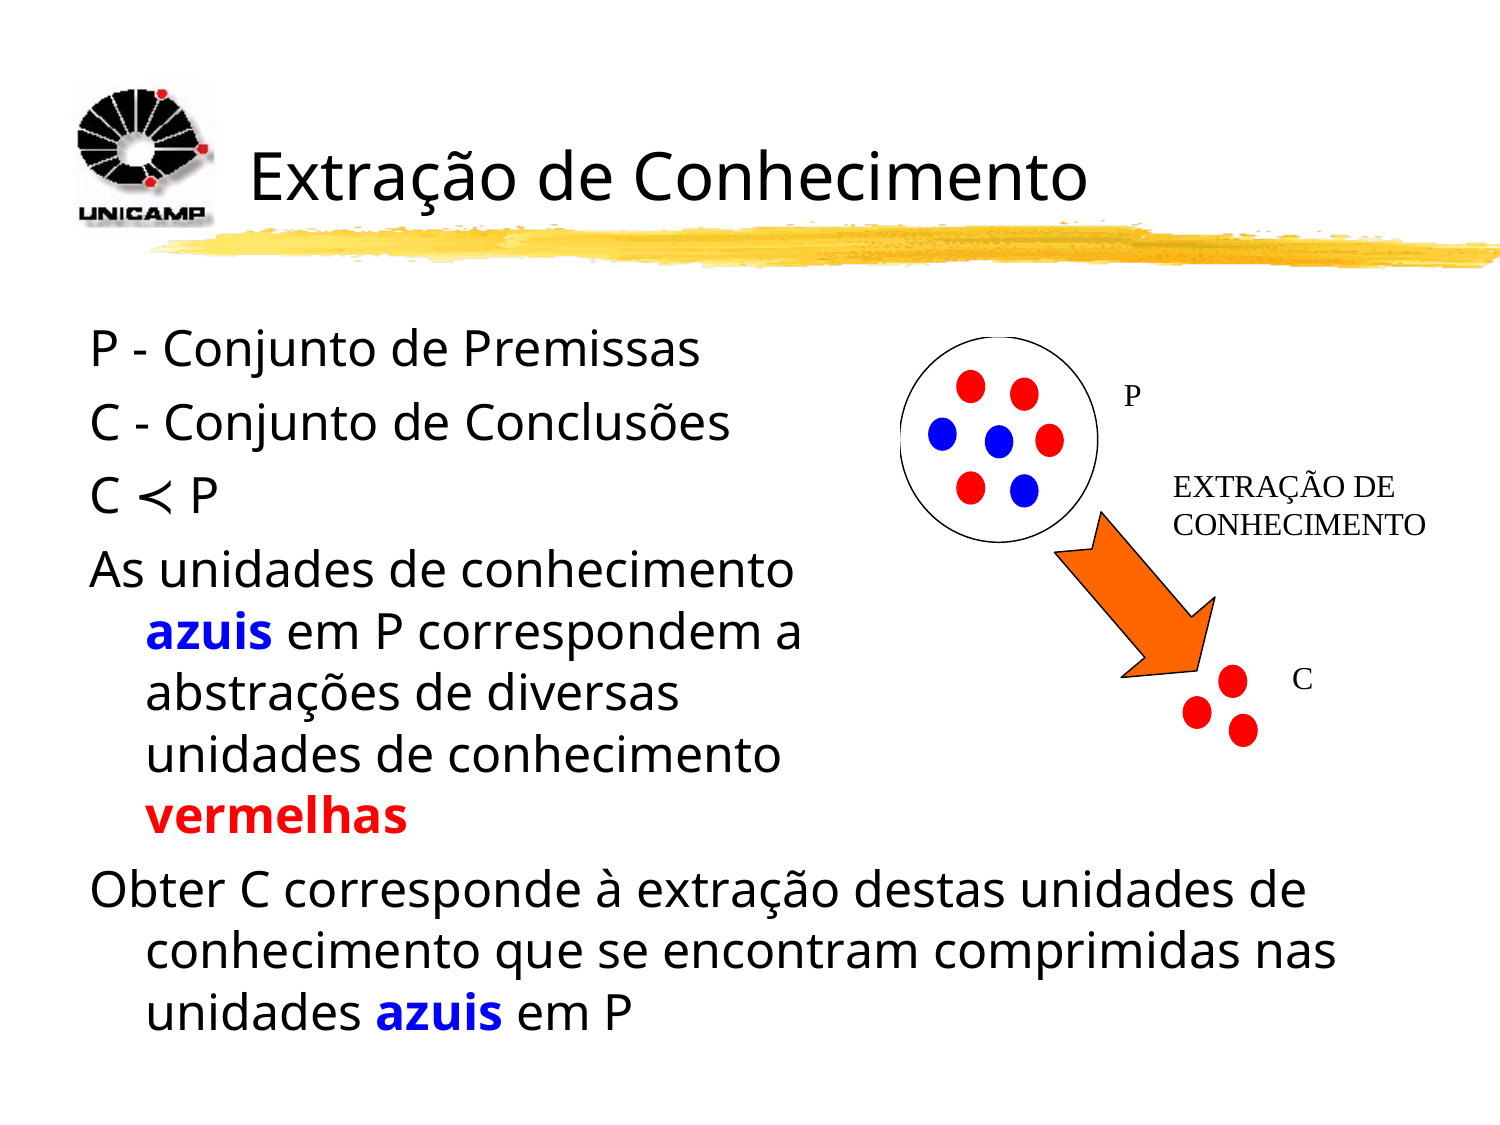

# Extração de Conhecimento
P - Conjunto de Premissas
C - Conjunto de Conclusões
C ≺ P
As unidades de conhecimento
azuis em P correspondem a
abstrações de diversas
unidades de conhecimento
vermelhas
Obter C corresponde à extração destas unidades de conhecimento que se encontram comprimidas nas unidades azuis em P